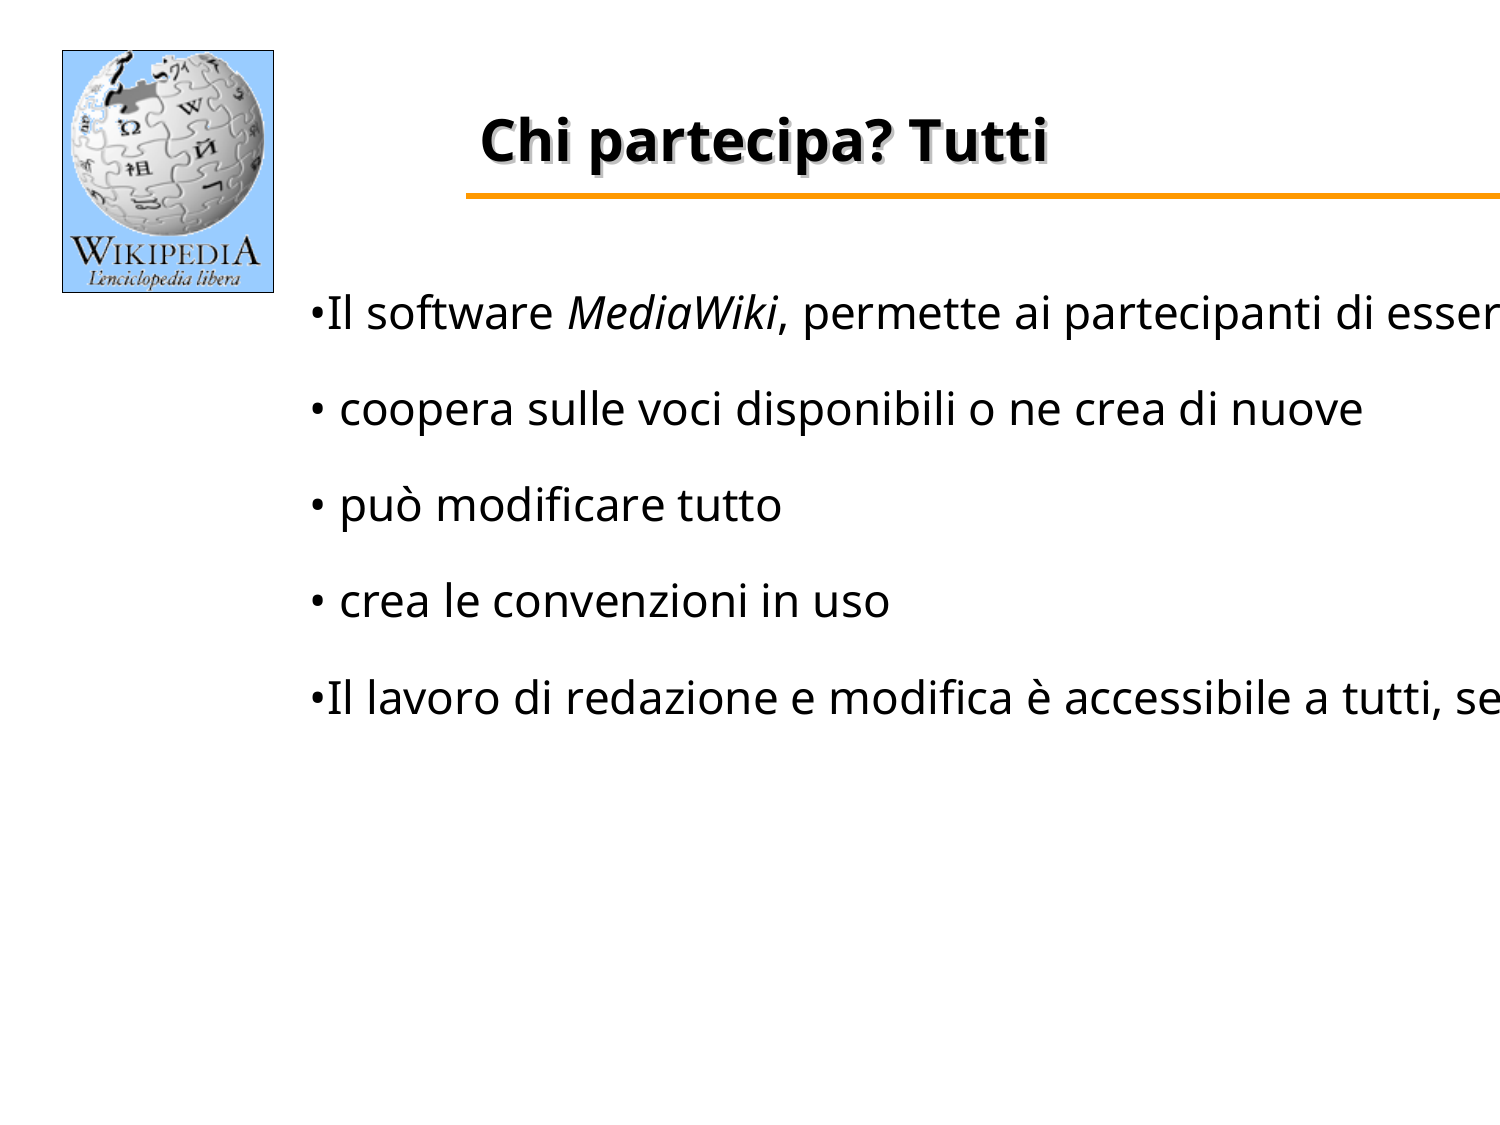

Chi partecipa? Tutti
Il software MediaWiki, permette ai partecipanti di essere in una comunità che:
 coopera sulle voci disponibili o ne crea di nuove
 può modificare tutto
 crea le convenzioni in uso
Il lavoro di redazione e modifica è accessibile a tutti, senza che sia nemmeno necessaria la registrazione al sito